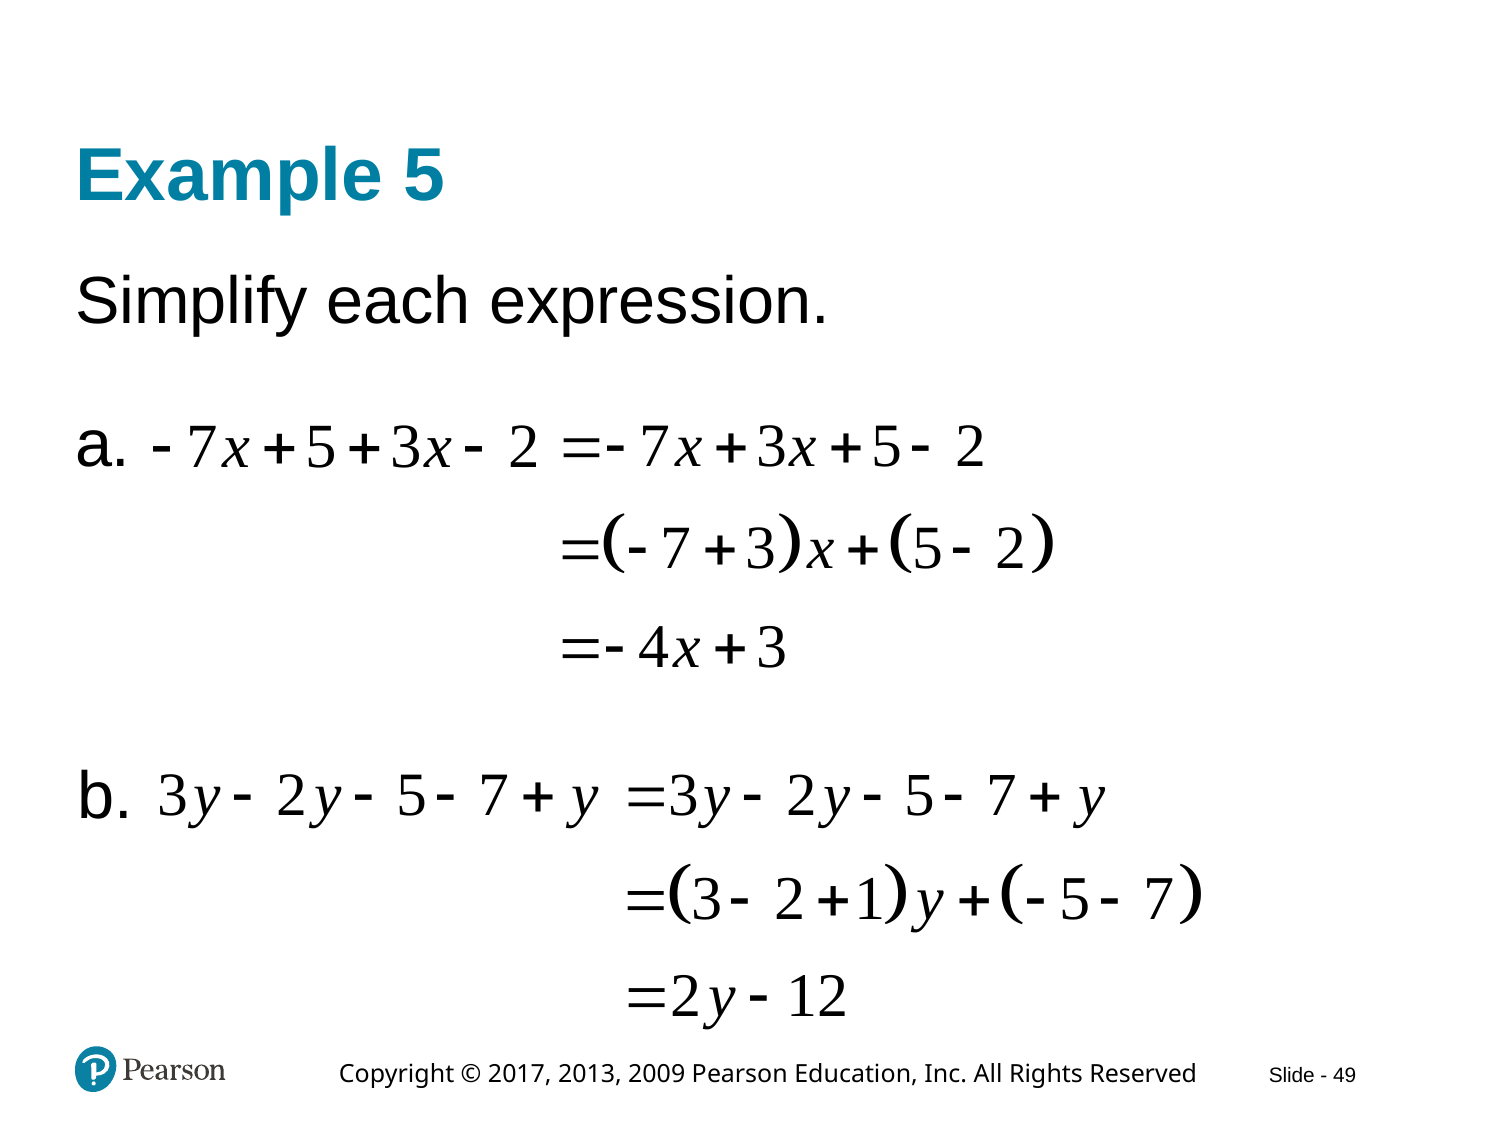

# Example 5
Simplify each expression.
a.
b.